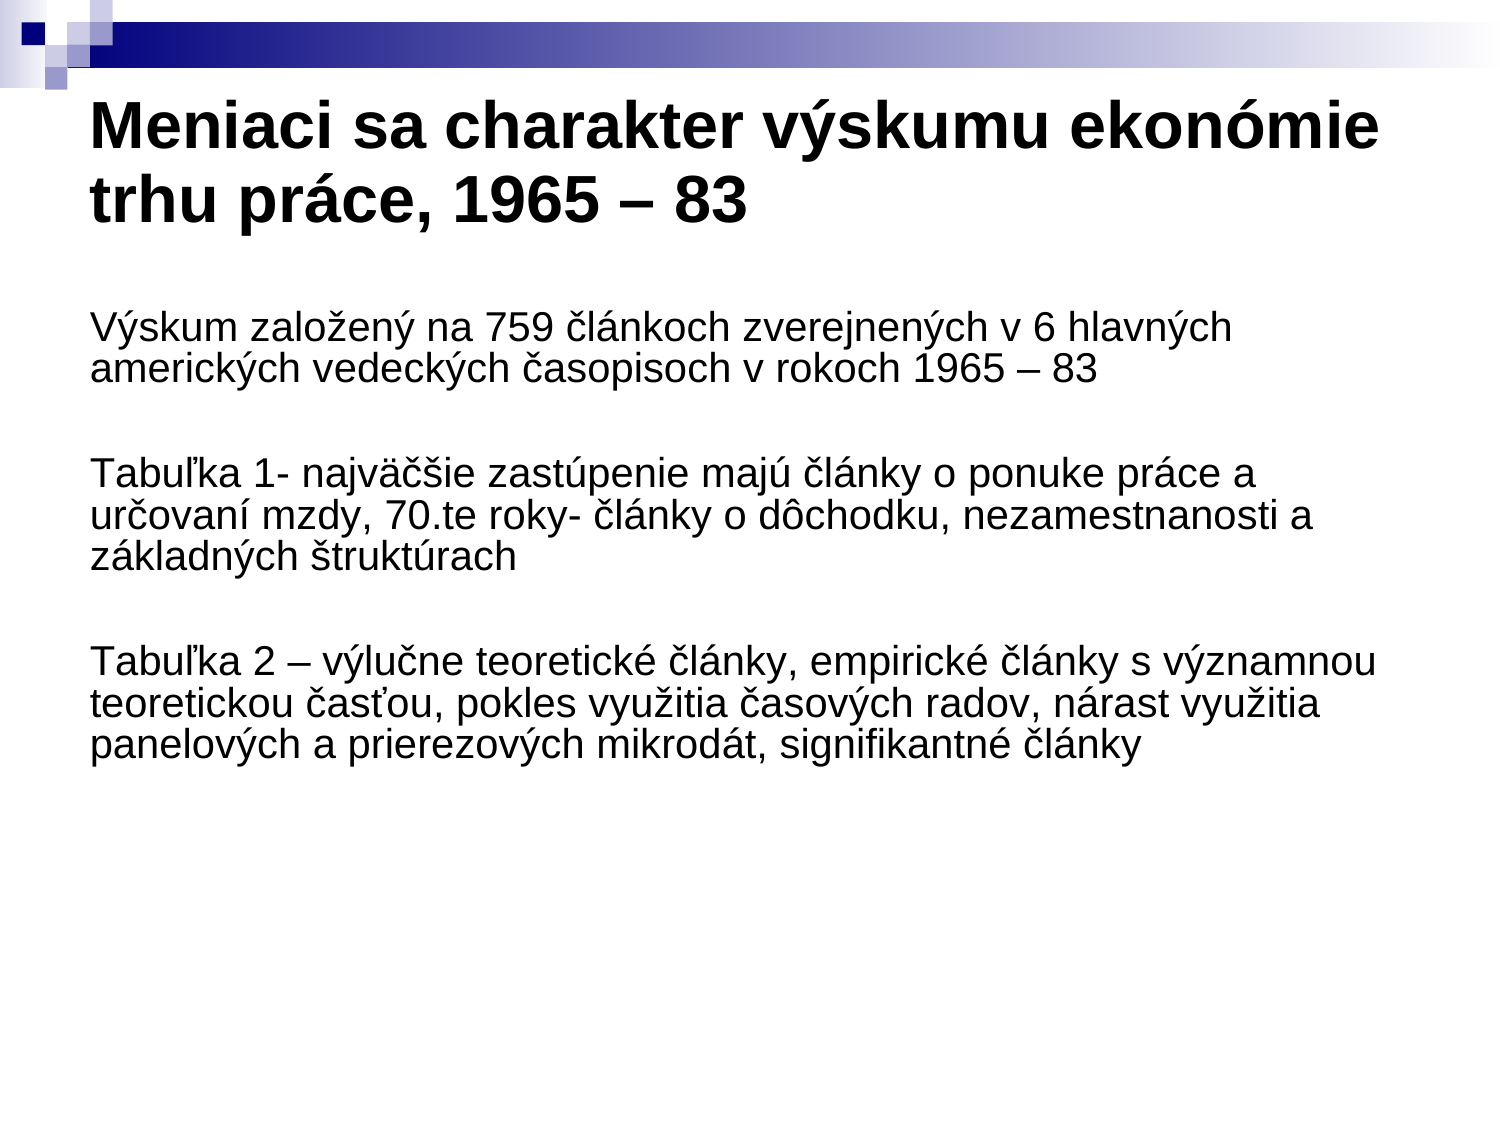

# Meniaci sa charakter výskumu ekonómie trhu práce, 1965 – 83
Výskum založený na 759 článkoch zverejnených v 6 hlavných amerických vedeckých časopisoch v rokoch 1965 – 83
Tabuľka 1- najväčšie zastúpenie majú články o ponuke práce a určovaní mzdy, 70.te roky- články o dôchodku, nezamestnanosti a základných štruktúrach
Tabuľka 2 – výlučne teoretické články, empirické články s významnou teoretickou časťou, pokles využitia časových radov, nárast využitia panelových a prierezových mikrodát, signifikantné články